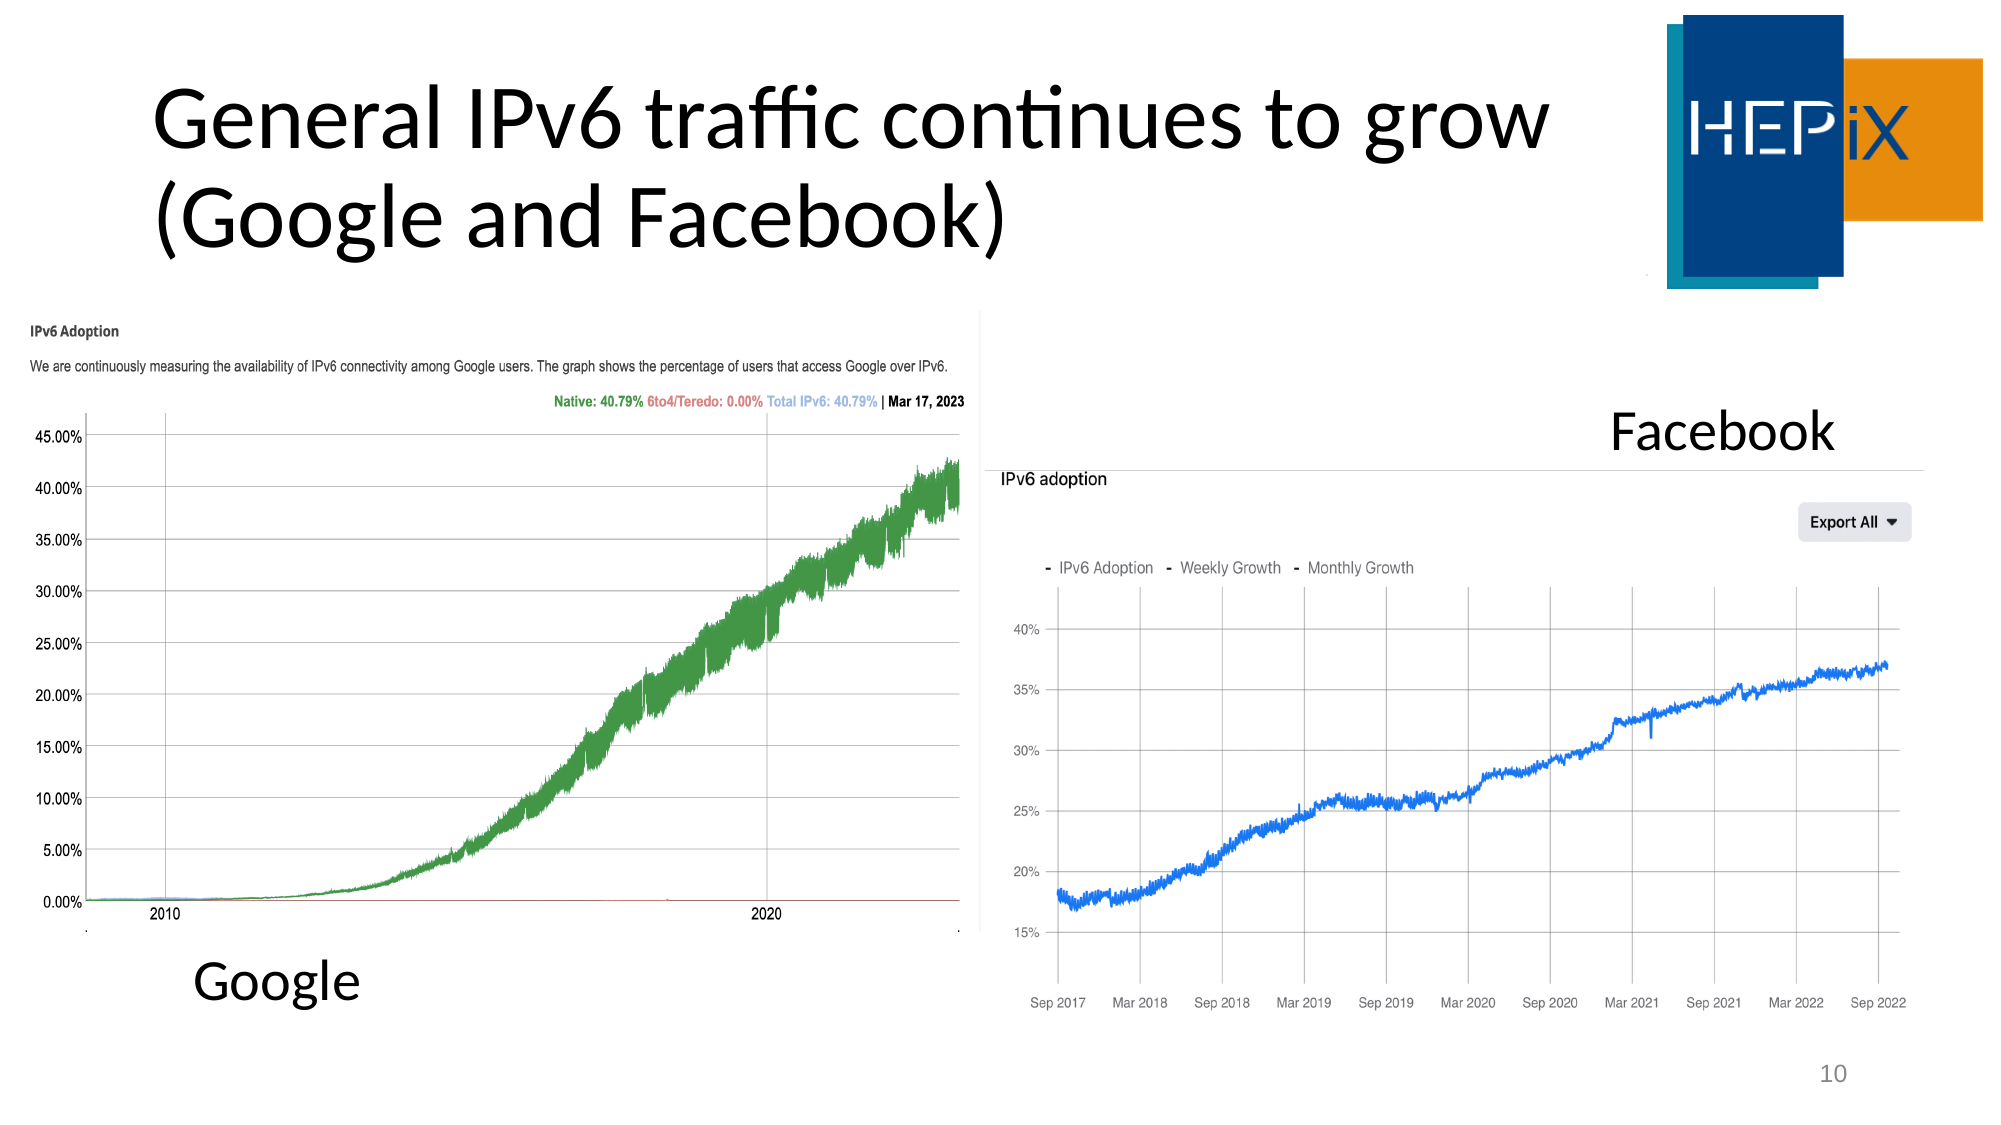

# General IPv6 traffic continues to grow (Google and Facebook)
Facebook
Google